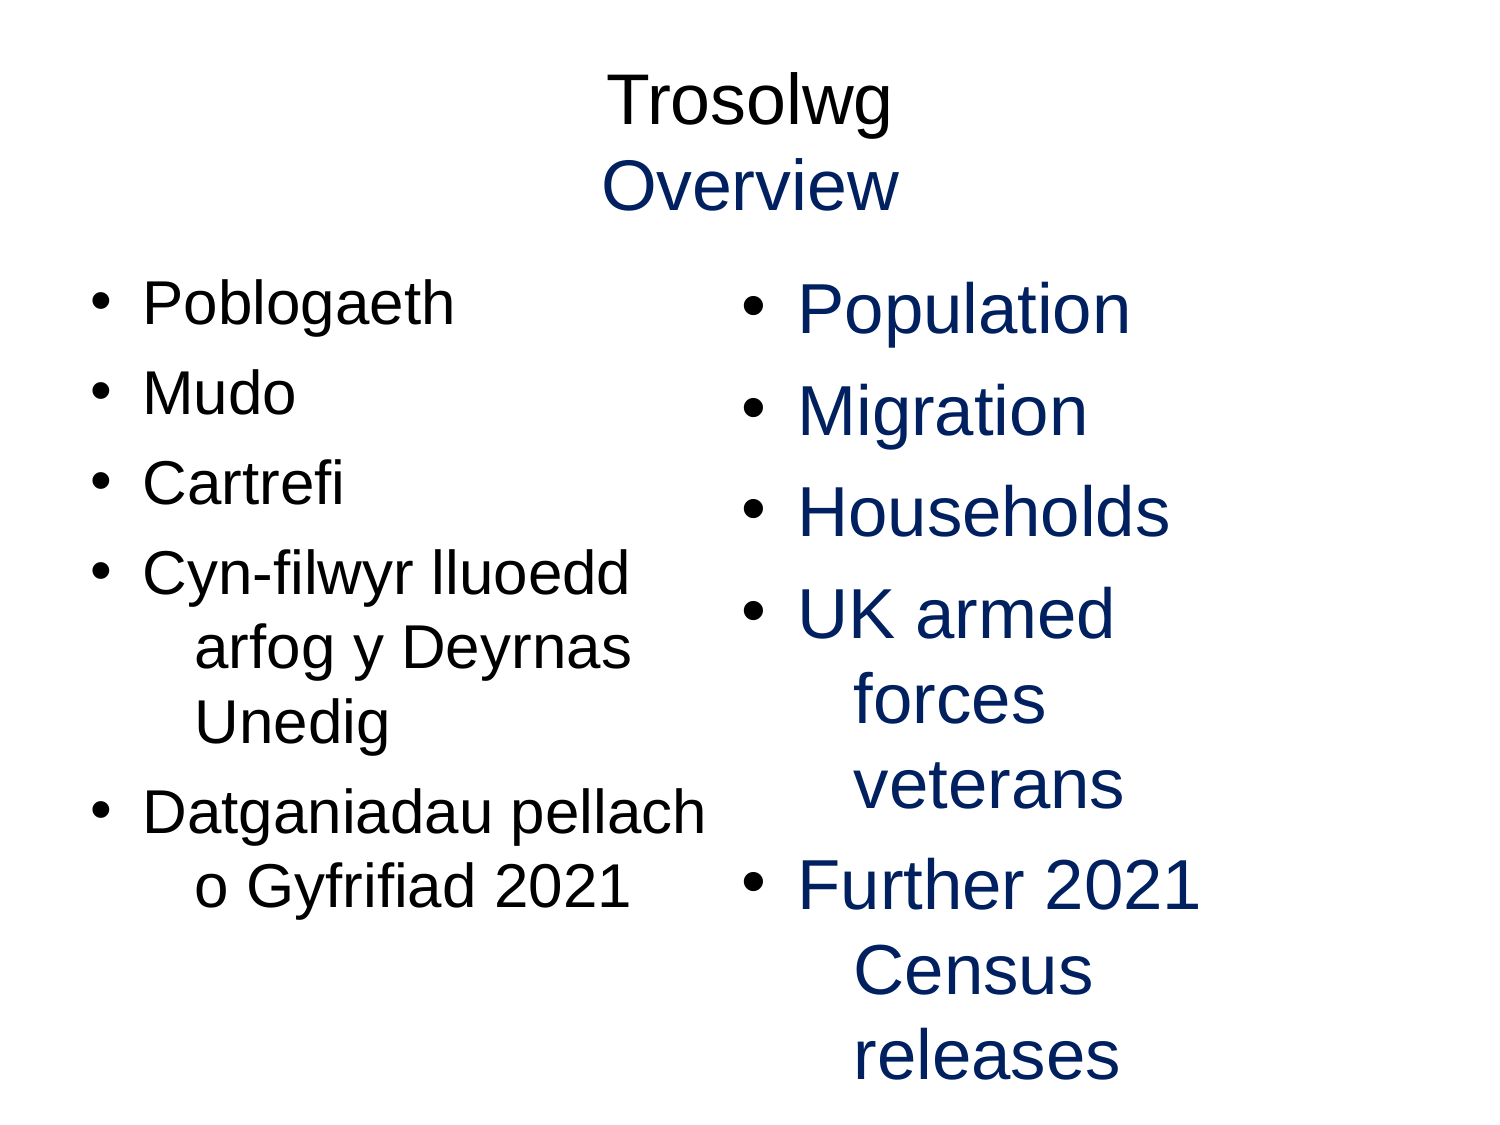

Trosolwg
Overview
# Poblogaeth
Mudo
Cartrefi
Cyn-filwyr lluoedd arfog y Deyrnas Unedig
Datganiadau pellach o Gyfrifiad 2021
Population
Migration
Households
UK armed forces veterans
Further 2021 Census releases